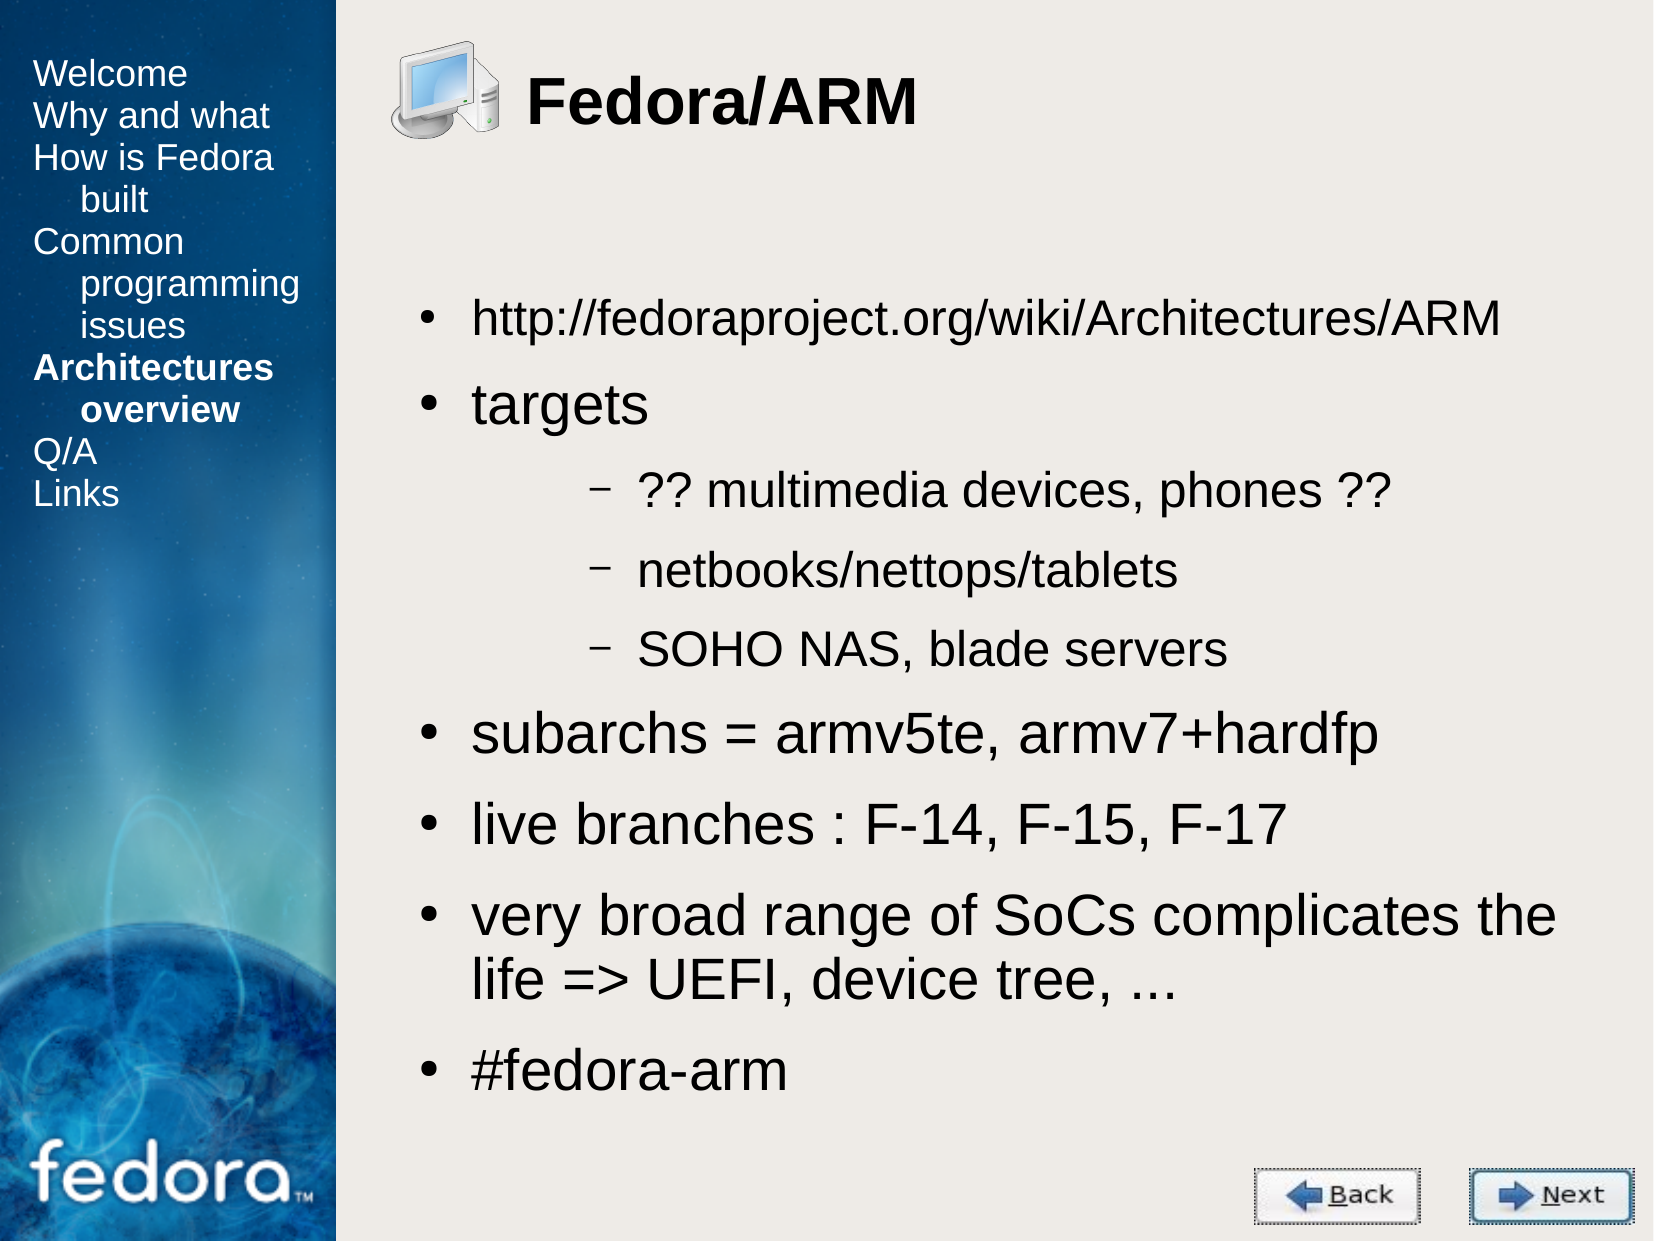

Welcome
Why and what
How is Fedora built
Common programming issues
Architectures overview
Q/A
Links
# Agenda
Fedora/ARM
http://fedoraproject.org/wiki/Architectures/ARM
targets
?? multimedia devices, phones ??
netbooks/nettops/tablets
SOHO NAS, blade servers
subarchs = armv5te, armv7+hardfp
live branches : F-14, F-15, F-17
very broad range of SoCs complicates the life => UEFI, device tree, ...
#fedora-arm